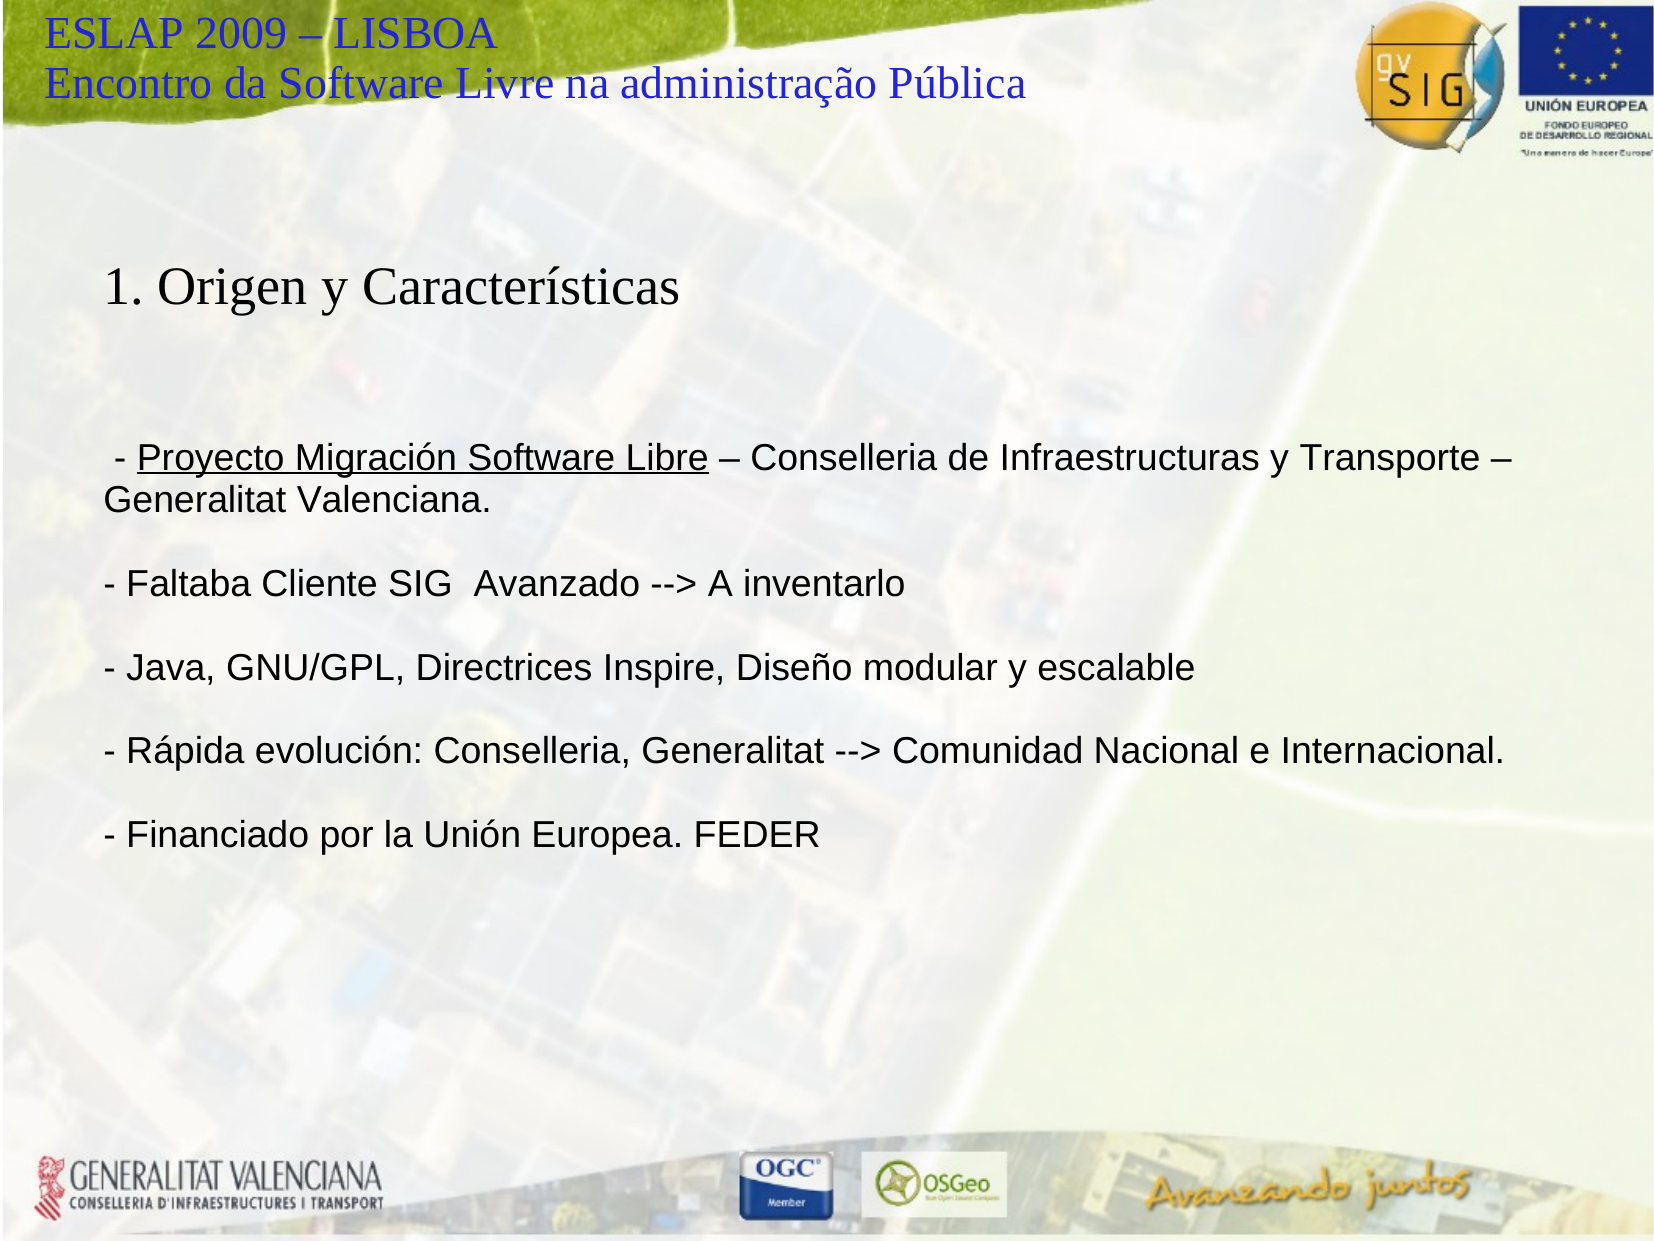

1. Origen y Características
 - Proyecto Migración Software Libre – Conselleria de Infraestructuras y Transporte – Generalitat Valenciana.
- Faltaba Cliente SIG Avanzado --> A inventarlo
- Java, GNU/GPL, Directrices Inspire, Diseño modular y escalable
- Rápida evolución: Conselleria, Generalitat --> Comunidad Nacional e Internacional.
- Financiado por la Unión Europea. FEDER